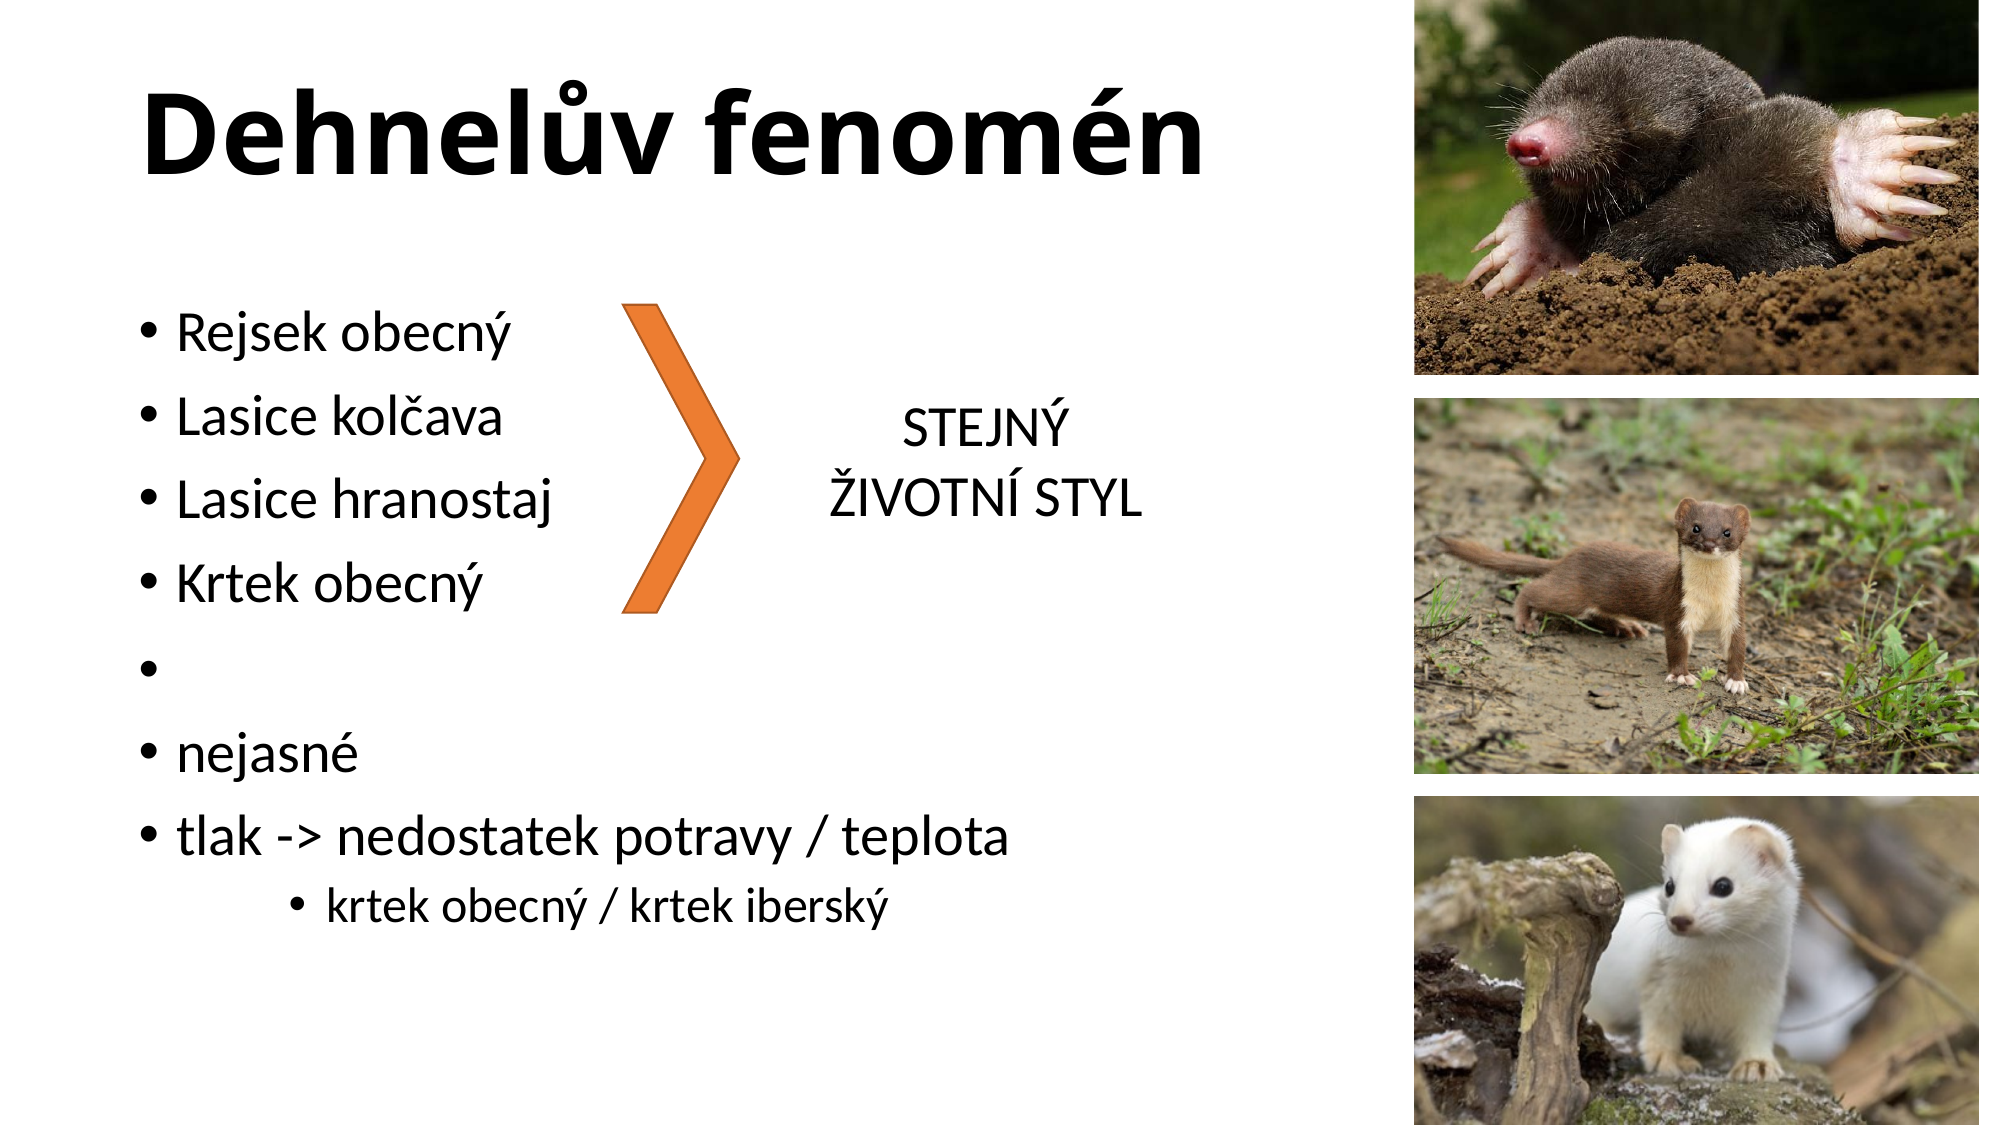

# Dehnelův fenomén
Rejsek obecný
Lasice kolčava
Lasice hranostaj
Krtek obecný
nejasné
tlak -> nedostatek potravy / teplota
krtek obecný / krtek iberský
STEJNÝ ŽIVOTNÍ STYL